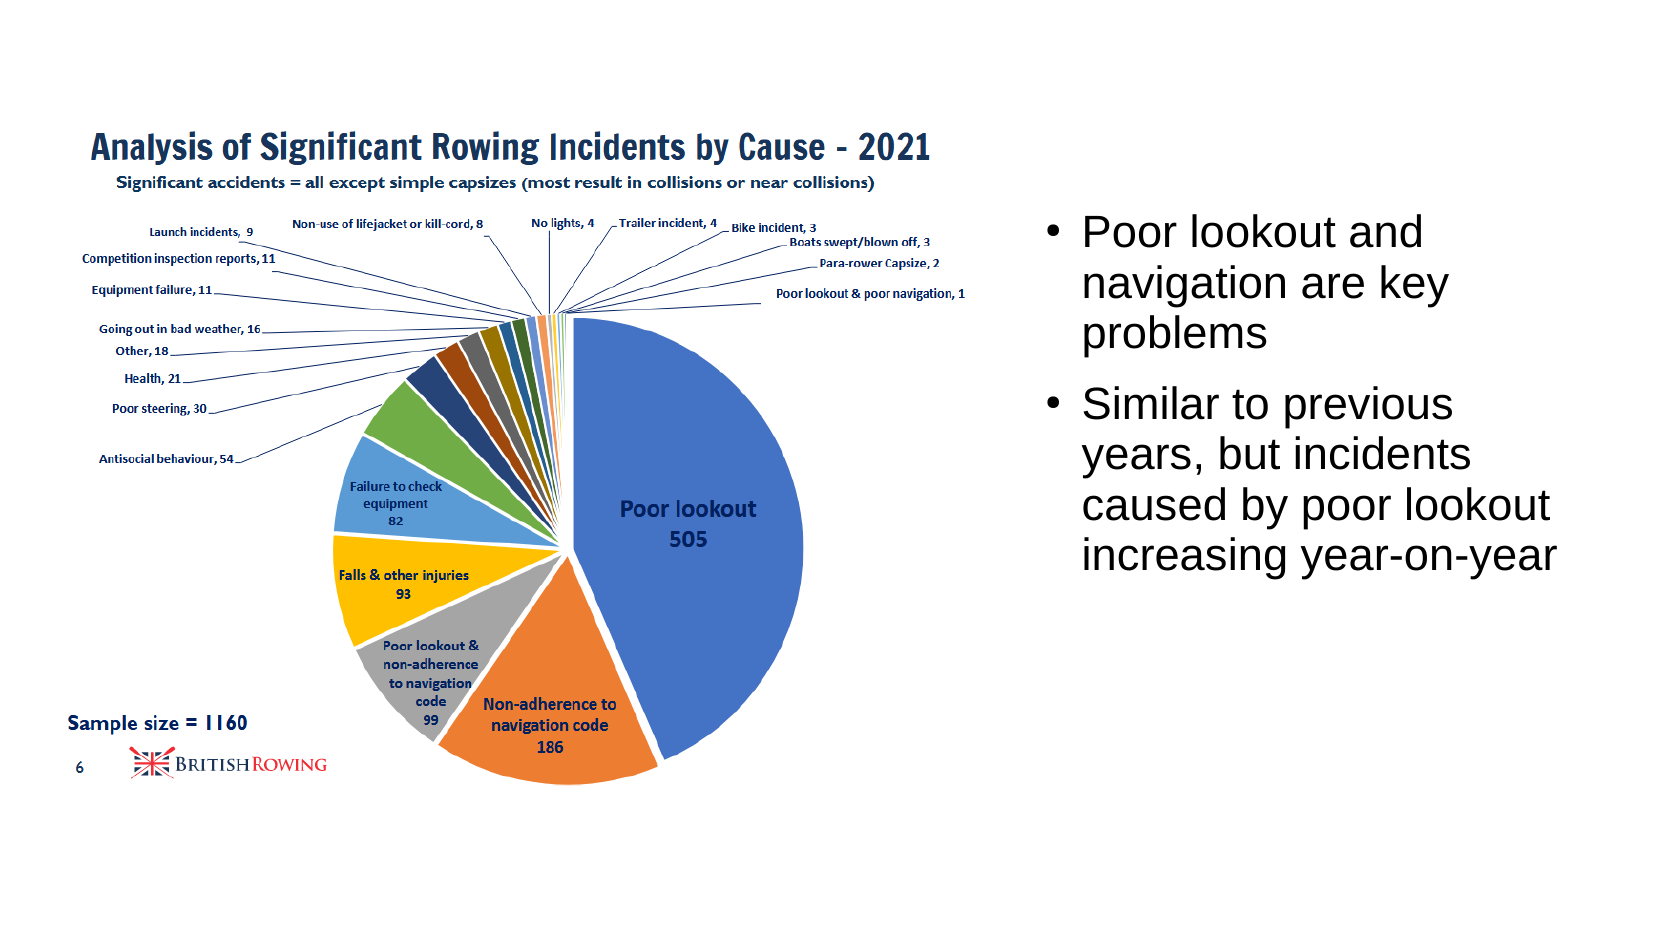

#
Poor lookout and navigation are key problems
Similar to previous years, but incidents caused by poor lookout increasing year-on-year